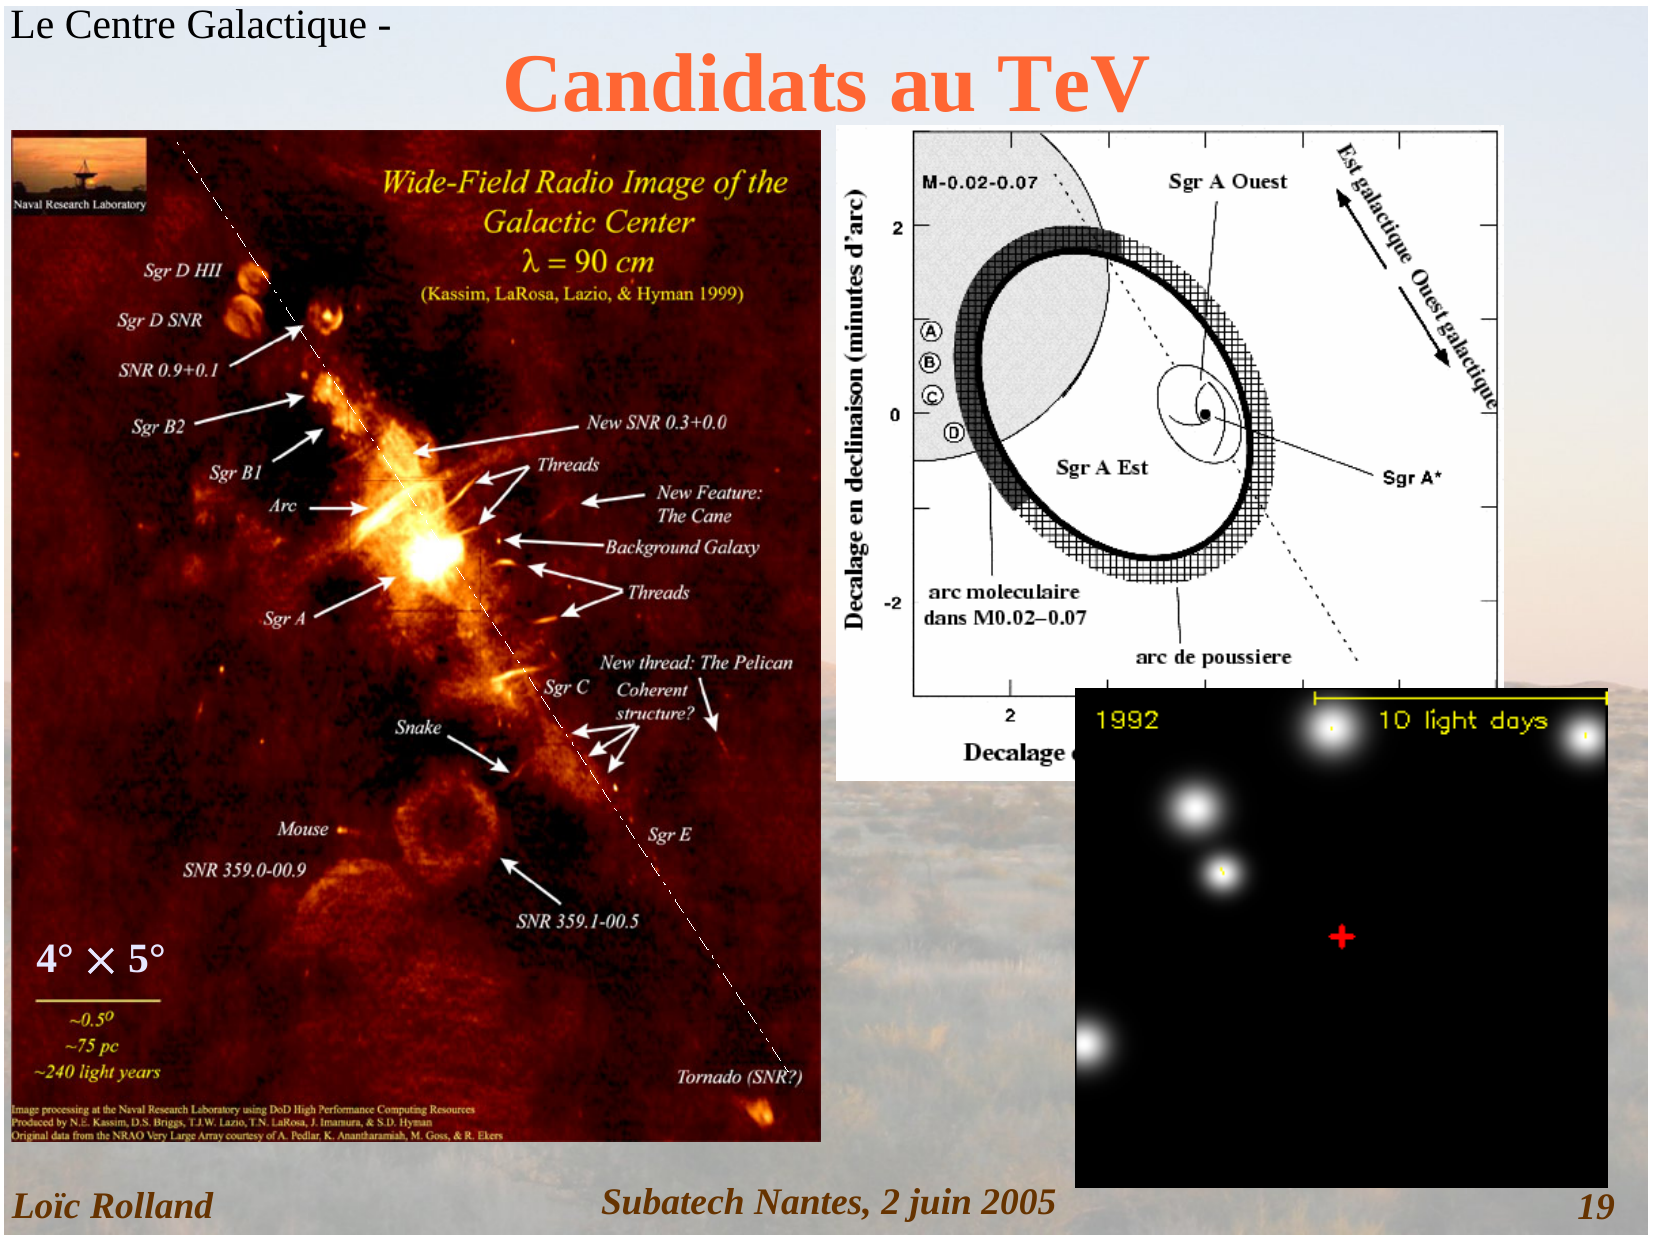

Le Centre Galactique -
# Candidats au TeV
4° × 5°